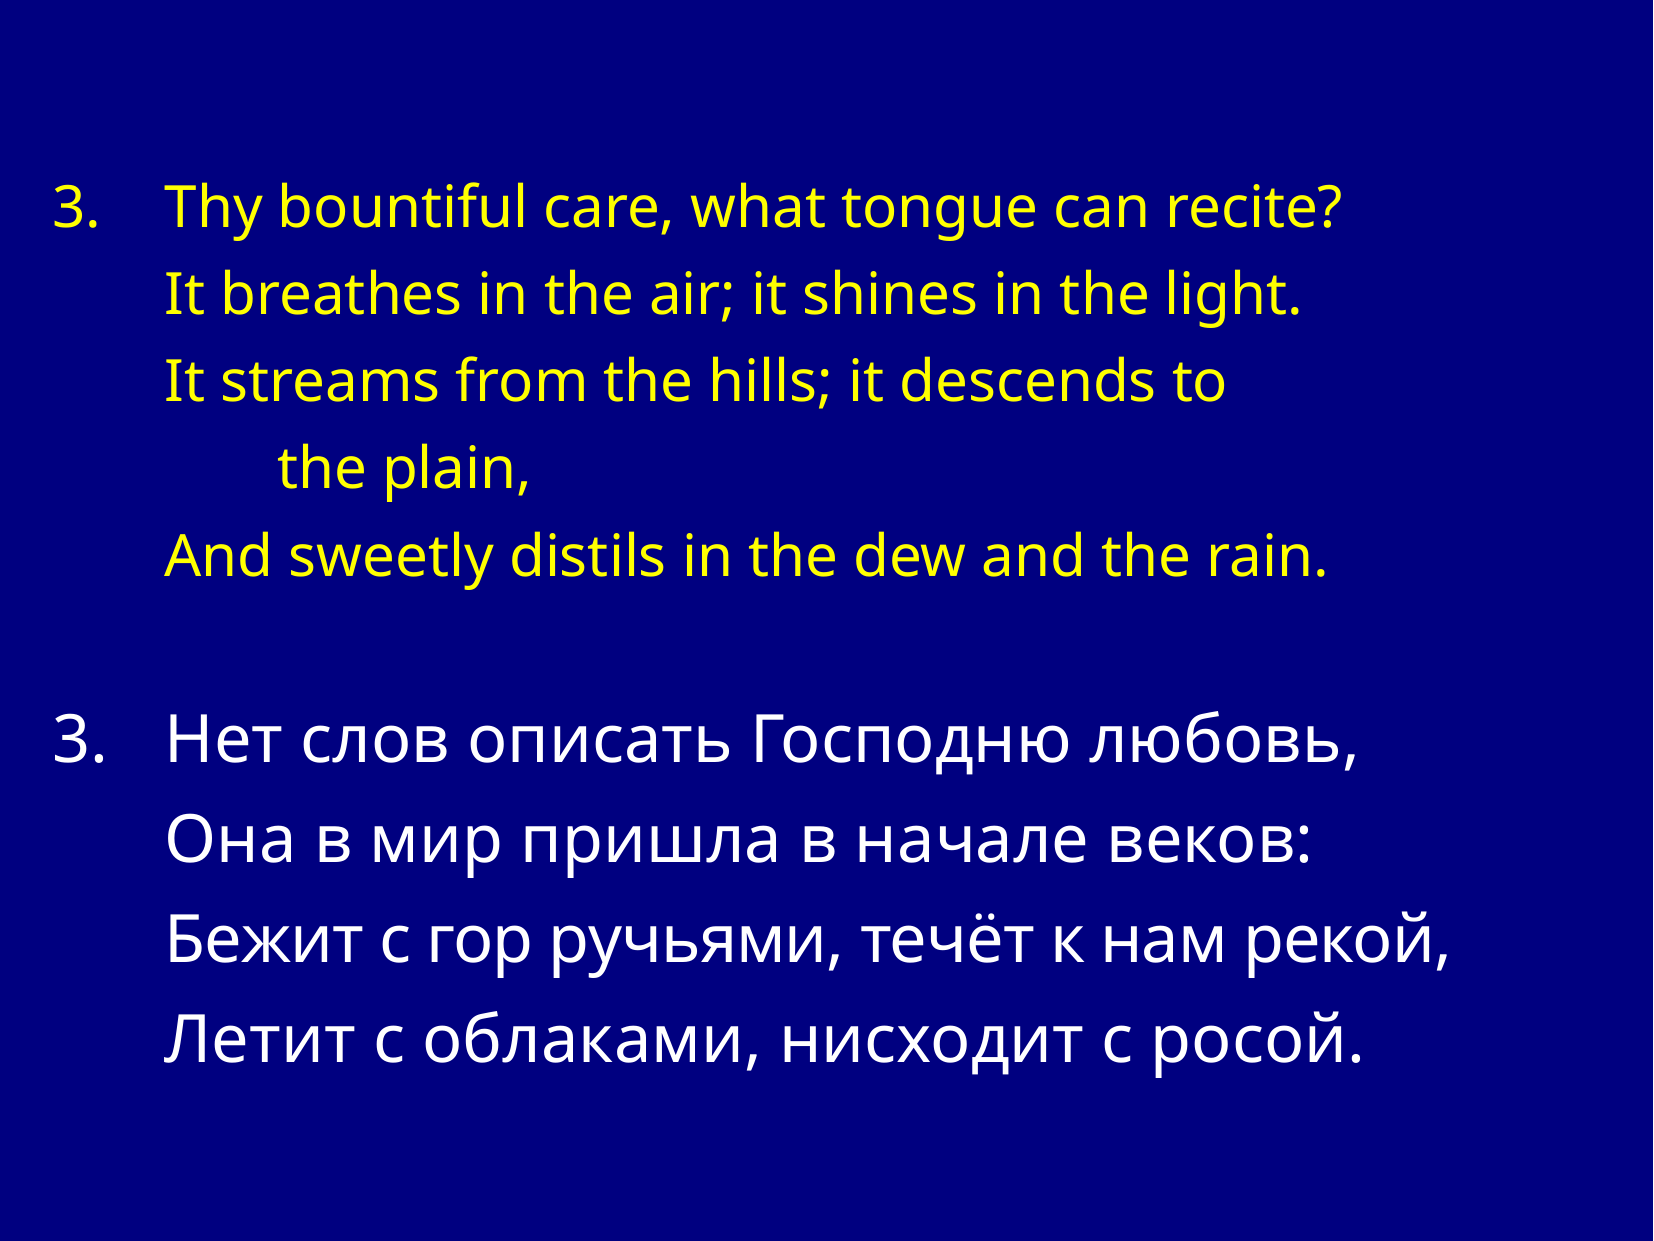

3.	Thy bountiful care, what tongue can recite?
	It breathes in the air; it shines in the light.
	It streams from the hills; it descends to
		the plain,
	And sweetly distils in the dew and the rain.
3.	Нет слов описать Господню любовь,
	Она в мир пришла в начале веков:
	Бежит с гор ручьями, течёт к нам рекой,
	Летит с облаками, нисходит с росой.